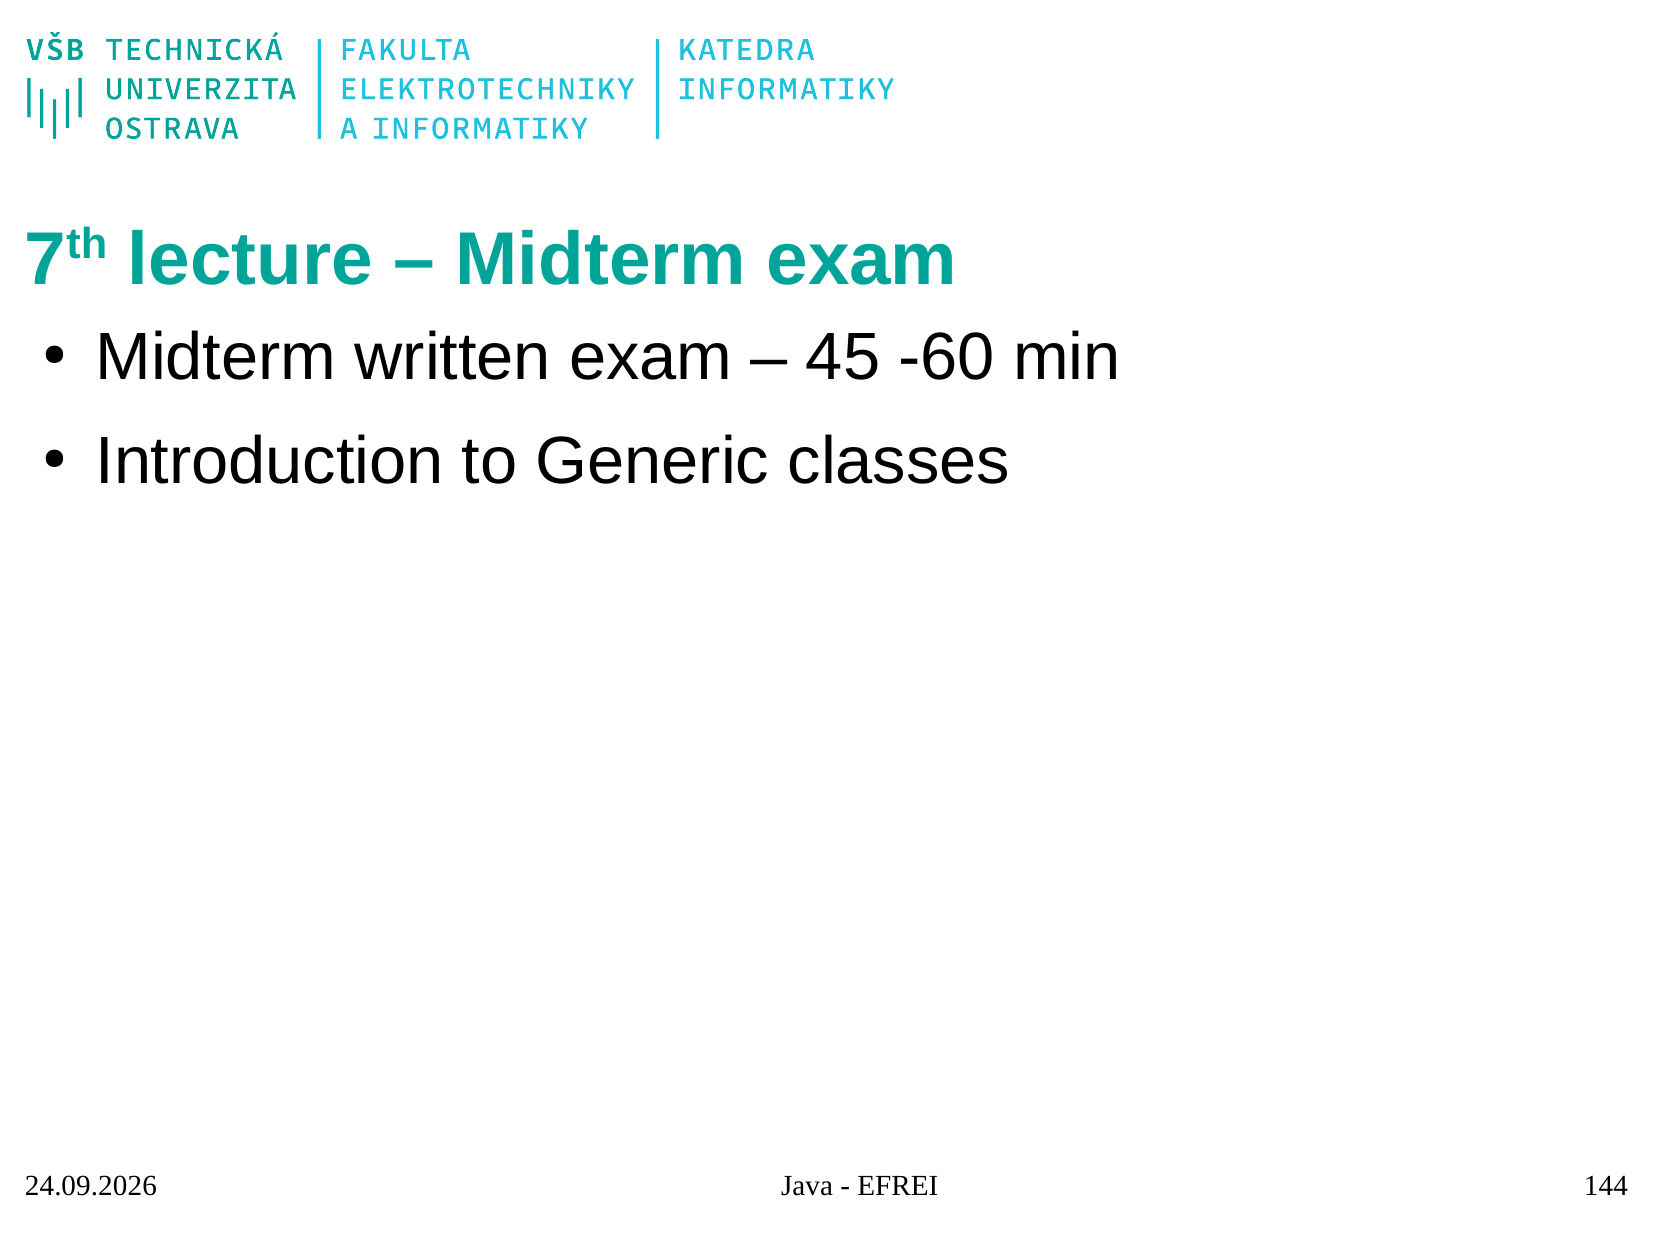

# 7th lecture – Midterm exam
Midterm written exam – 45 -60 min
Introduction to Generic classes
Java - EFREI
144